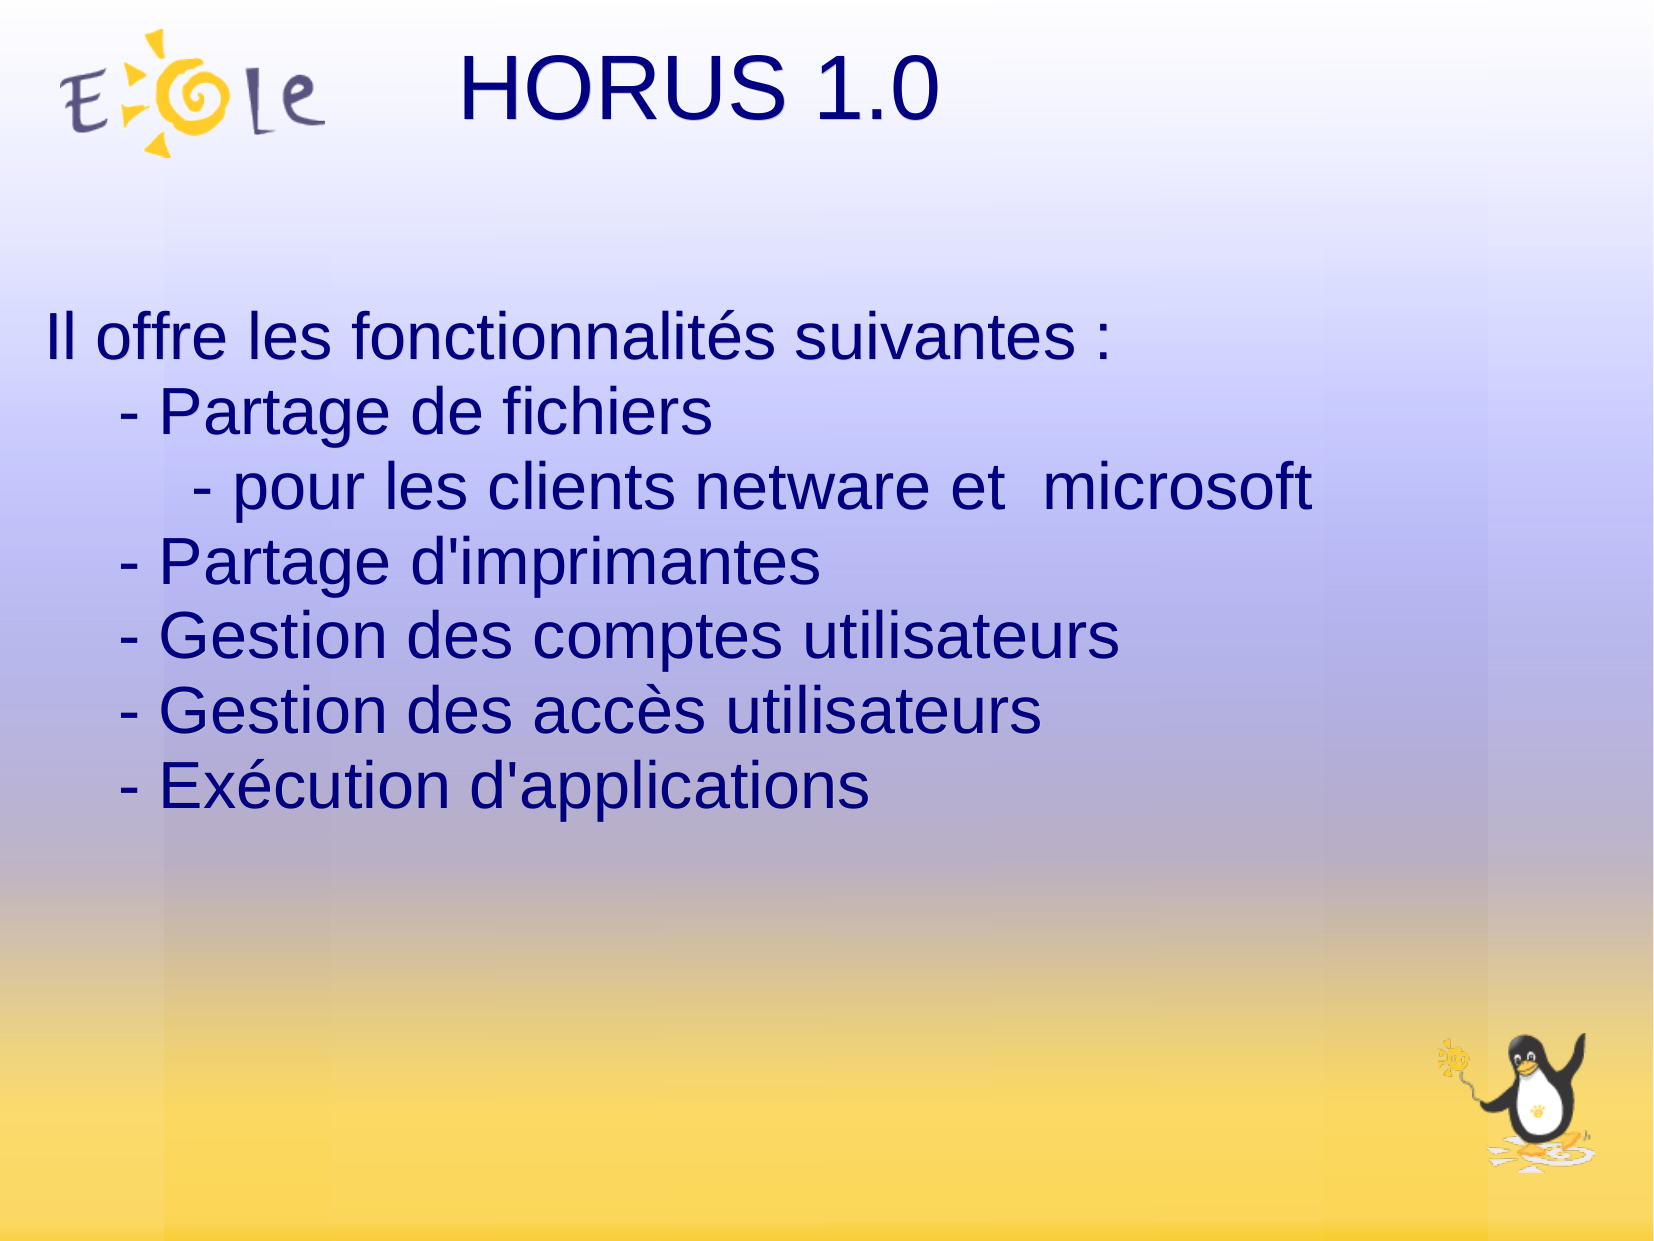

HORUS 1.0
Il offre les fonctionnalités suivantes :
	- Partage de fichiers
		- pour les clients netware et microsoft
	- Partage d'imprimantes
	- Gestion des comptes utilisateurs
	- Gestion des accès utilisateurs
	- Exécution d'applications